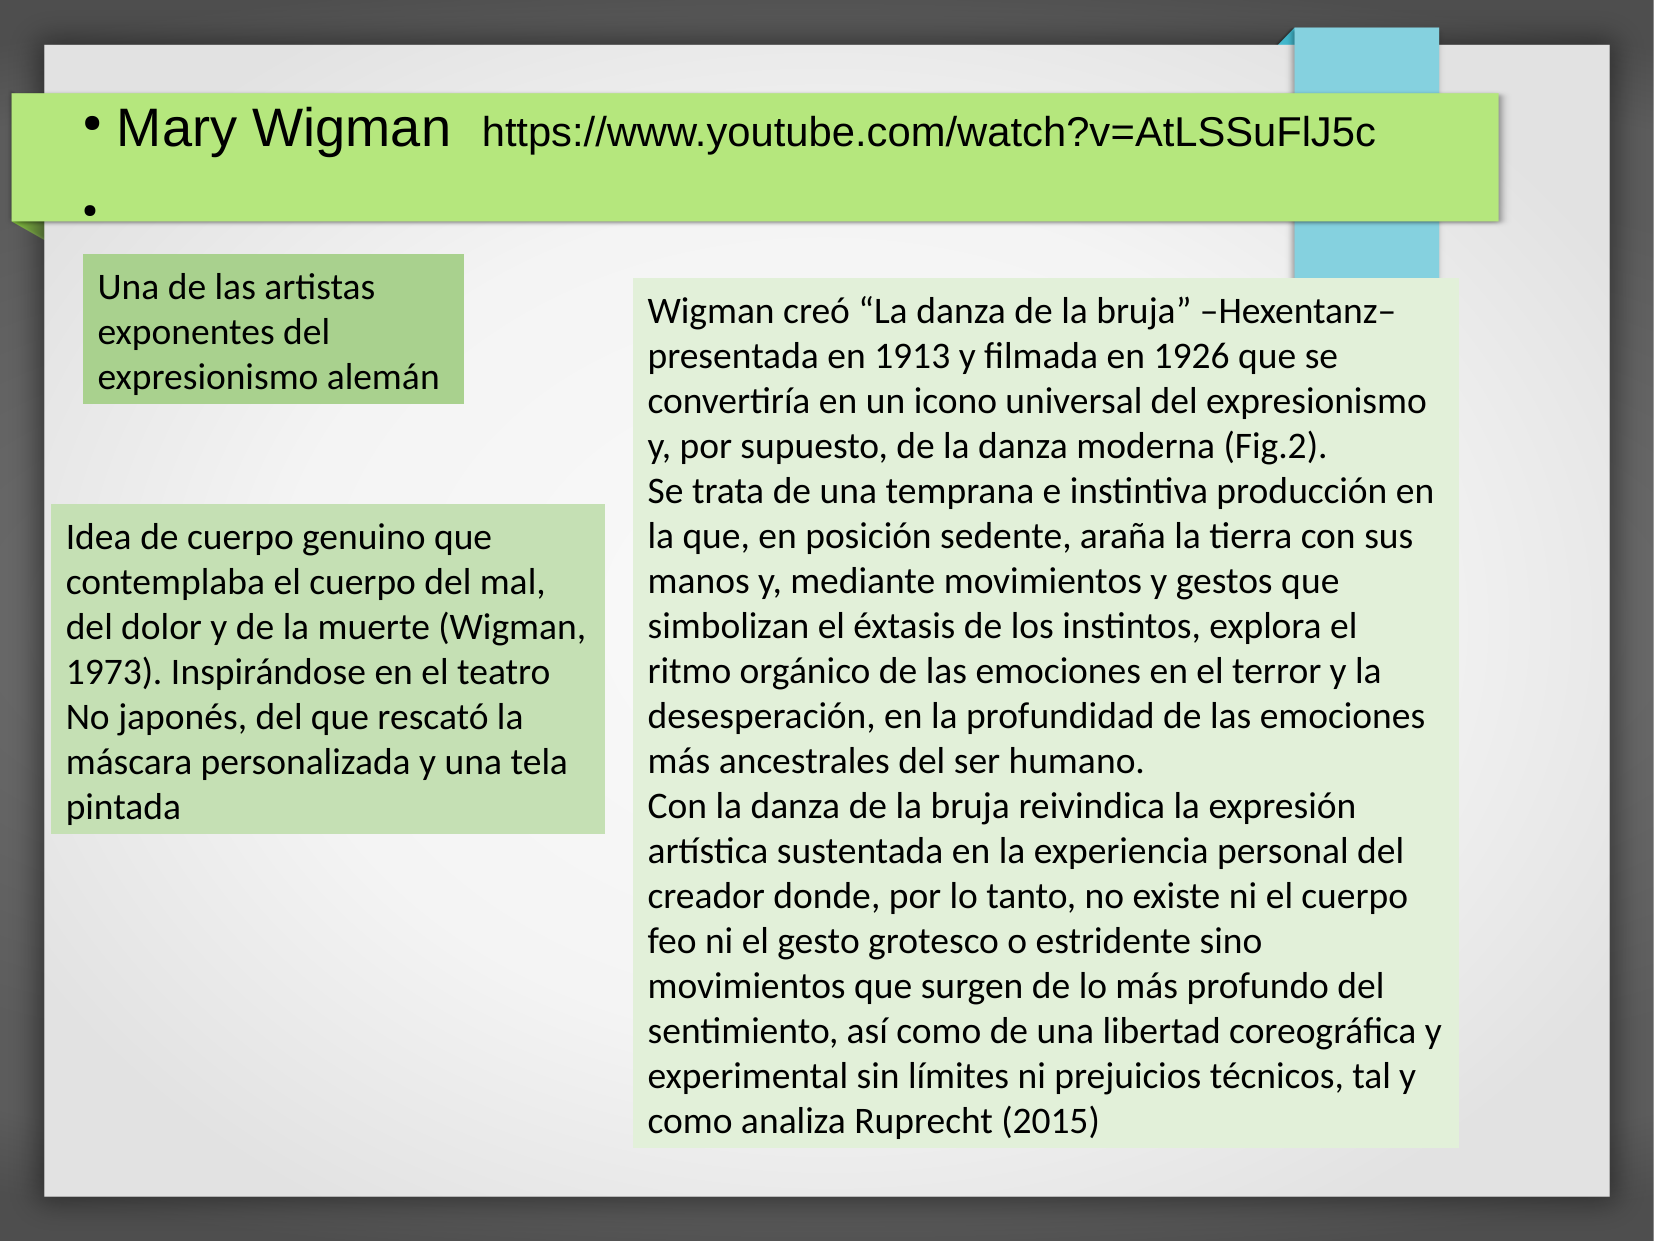

# Mary Wigman https://www.youtube.com/watch?v=AtLSSuFlJ5c
Una de las artistas exponentes del expresionismo alemán
Wigman creó “La danza de la bruja” –Hexentanz– presentada en 1913 y filmada en 1926 que se convertiría en un icono universal del expresionismo y, por supuesto, de la danza moderna (Fig.2).
Se trata de una temprana e instintiva producción en la que, en posición sedente, araña la tierra con sus manos y, mediante movimientos y gestos que simbolizan el éxtasis de los instintos, explora el ritmo orgánico de las emociones en el terror y la desesperación, en la profundidad de las emociones más ancestrales del ser humano.
Con la danza de la bruja reivindica la expresión artística sustentada en la experiencia personal del creador donde, por lo tanto, no existe ni el cuerpo feo ni el gesto grotesco o estridente sino movimientos que surgen de lo más profundo del sentimiento, así como de una libertad coreográfica y experimental sin límites ni prejuicios técnicos, tal y como analiza Ruprecht (2015)
Idea de cuerpo genuino que contemplaba el cuerpo del mal, del dolor y de la muerte (Wigman, 1973). Inspirándose en el teatro No japonés, del que rescató la máscara personalizada y una tela pintada